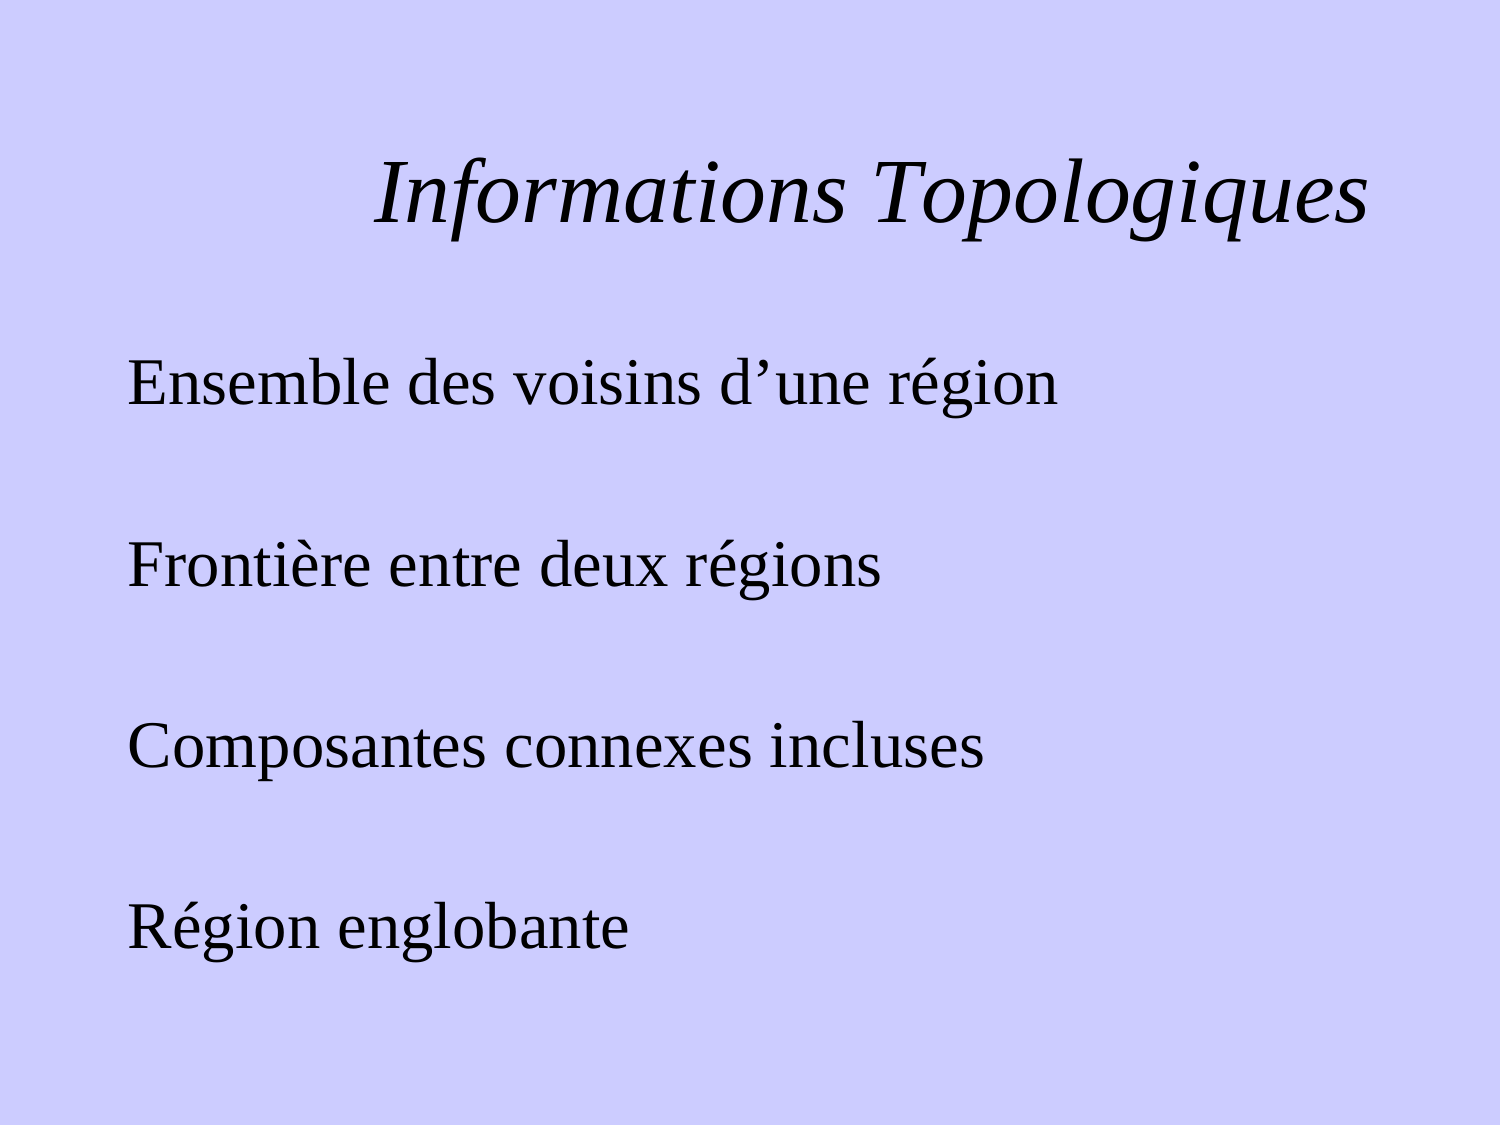

# Informations Topologiques
Ensemble des voisins d’une région
Frontière entre deux régions
Composantes connexes incluses
Région englobante